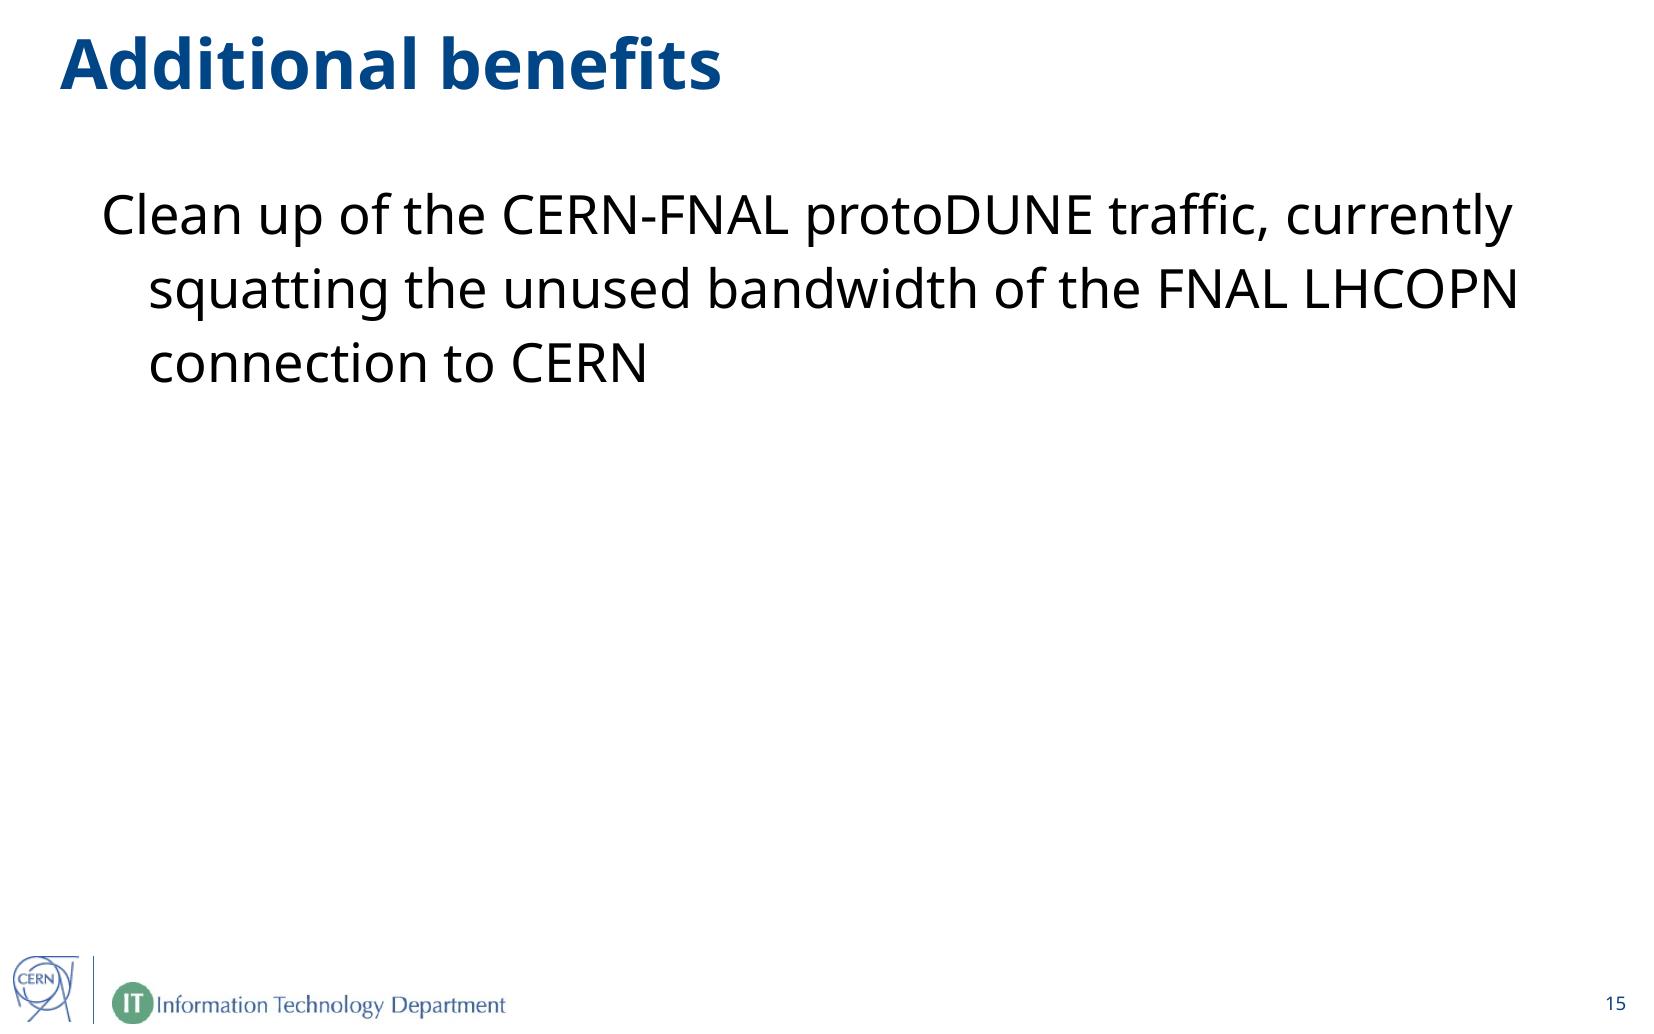

# Additional benefits
Clean up of the CERN-FNAL protoDUNE traffic, currently squatting the unused bandwidth of the FNAL LHCOPN connection to CERN